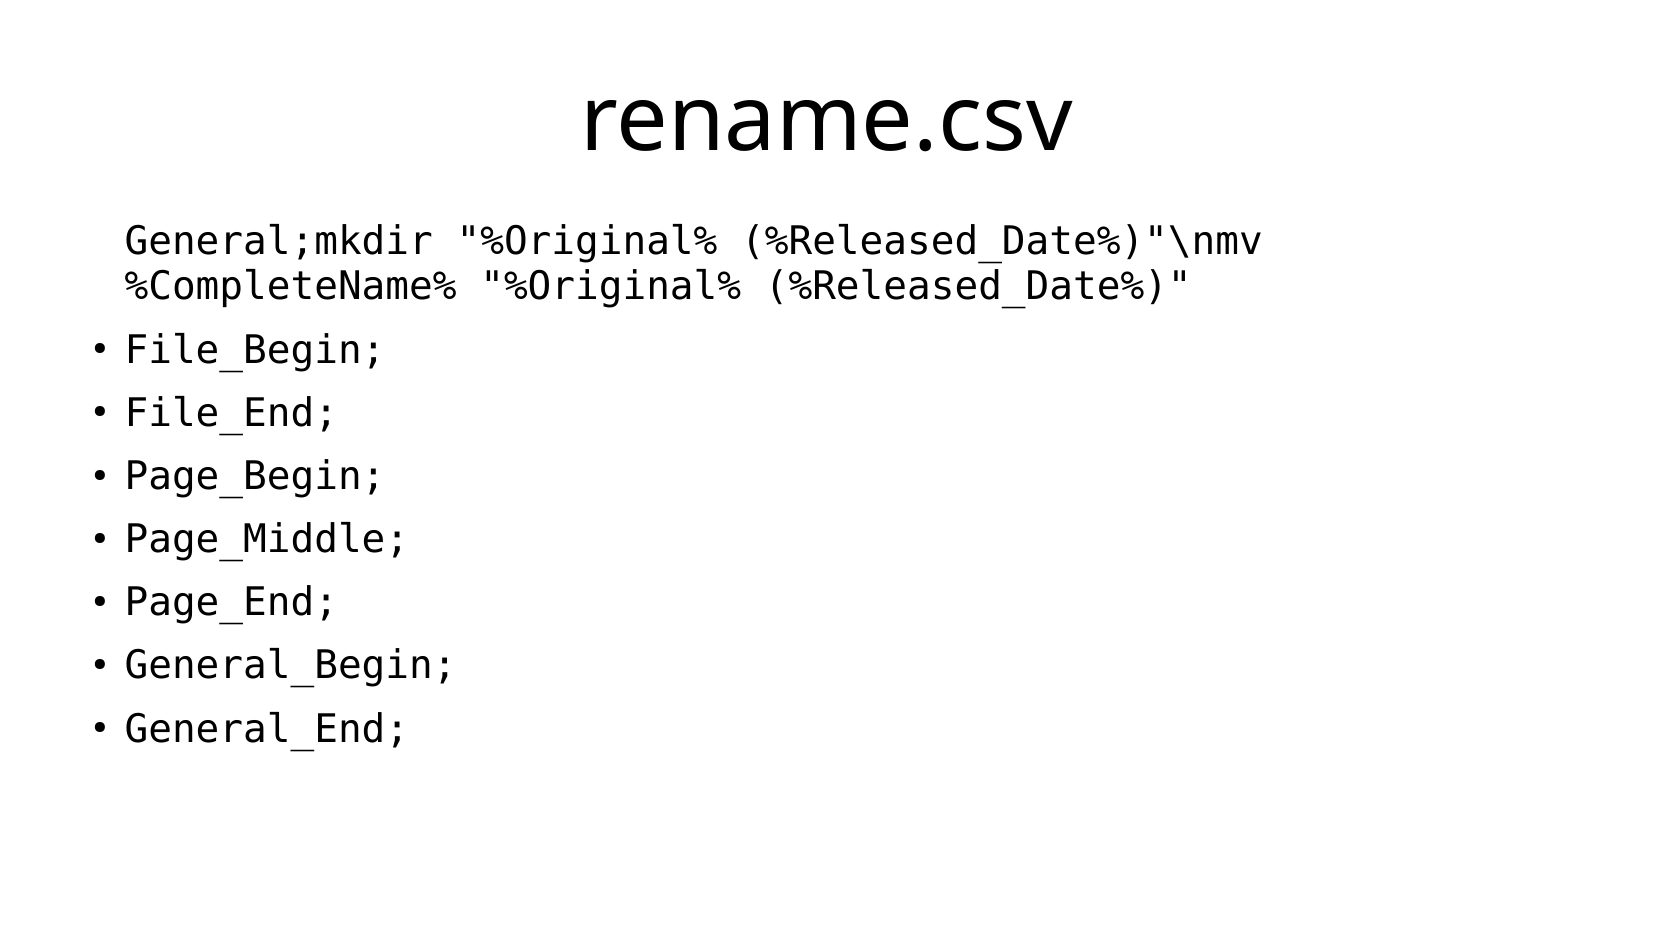

# rename.csv
General;mkdir "%Original% (%Released_Date%)"\nmv %CompleteName% "%Original% (%Released_Date%)"
File_Begin;
File_End;
Page_Begin;
Page_Middle;
Page_End;
General_Begin;
General_End;